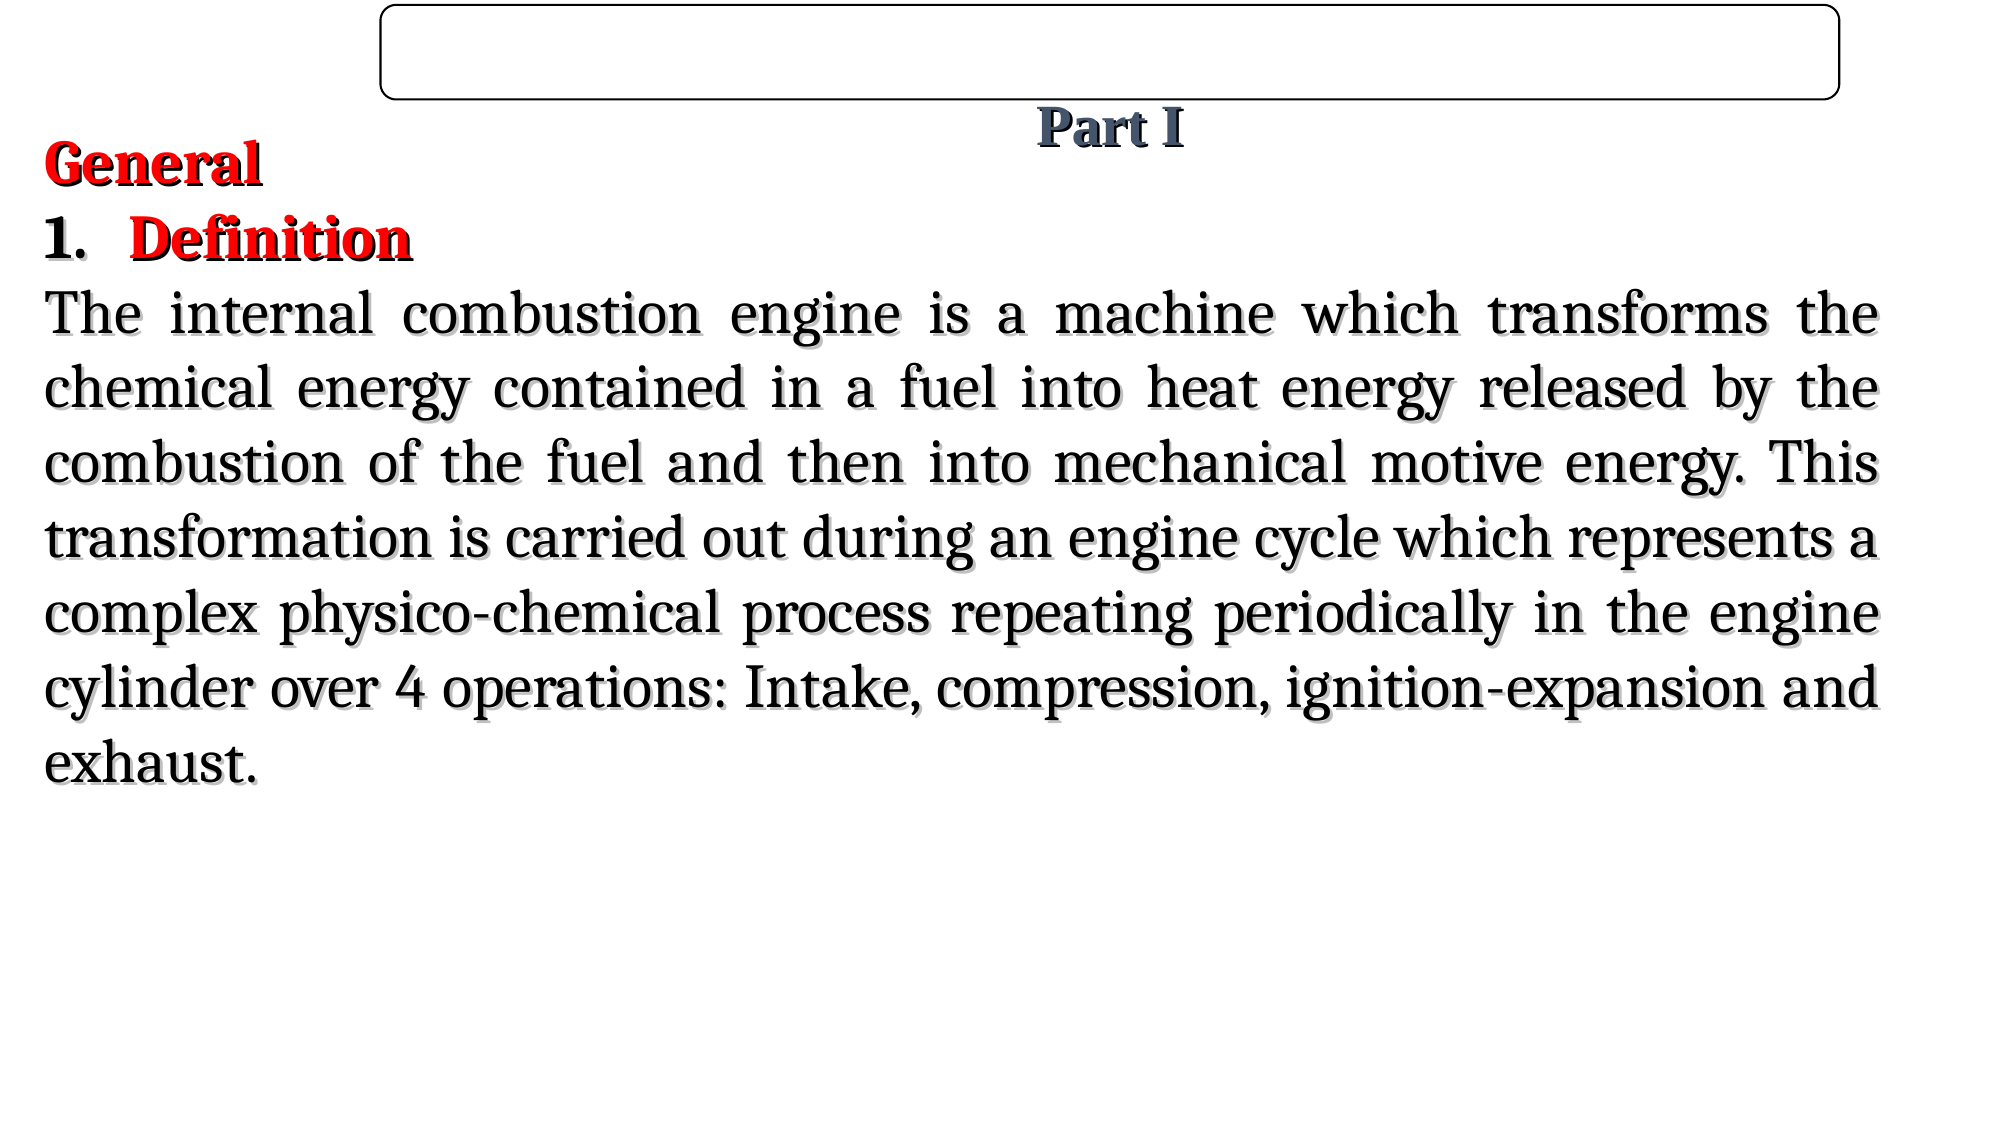

Part I
General
Definition
The internal combustion engine is a machine which transforms the chemical energy contained in a fuel into heat energy released by the combustion of the fuel and then into mechanical motive energy. This transformation is carried out during an engine cycle which represents a complex physico-chemical process repeating periodically in the engine cylinder over 4 operations: Intake, compression, ignition-expansion and exhaust.